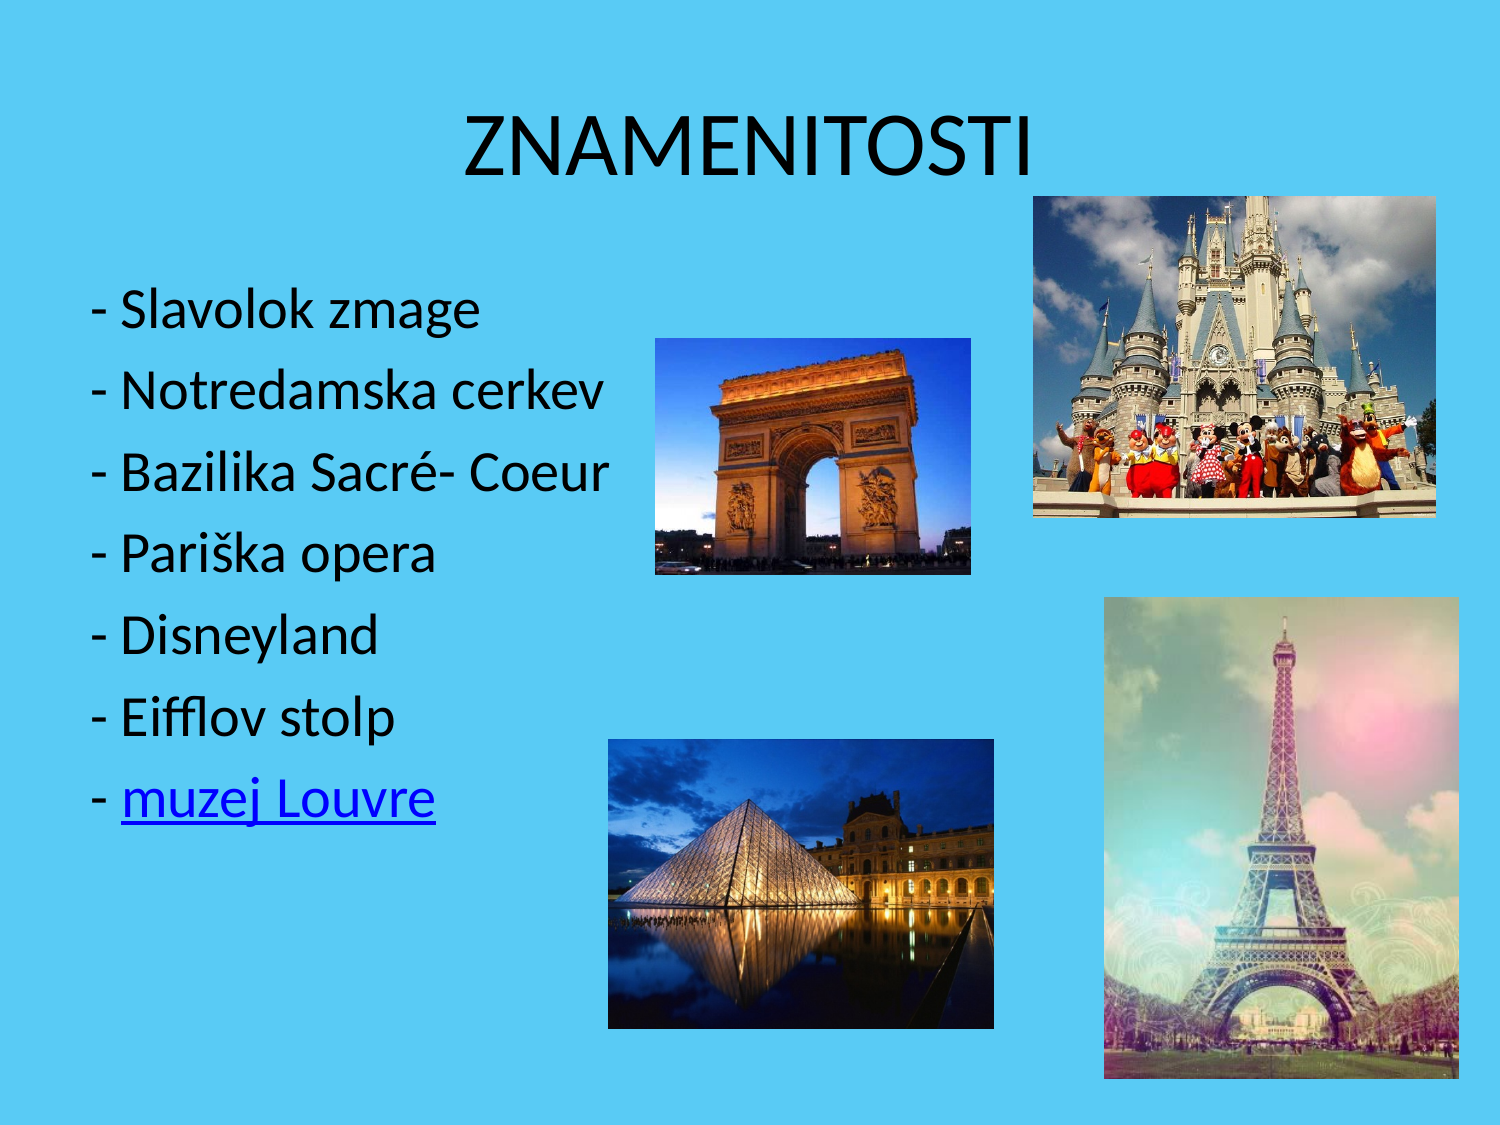

# ZNAMENITOSTI
- Slavolok zmage
- Notredamska cerkev
- Bazilika Sacré- Coeur
- Pariška opera
- Disneyland
- Eifflov stolp
- muzej Louvre